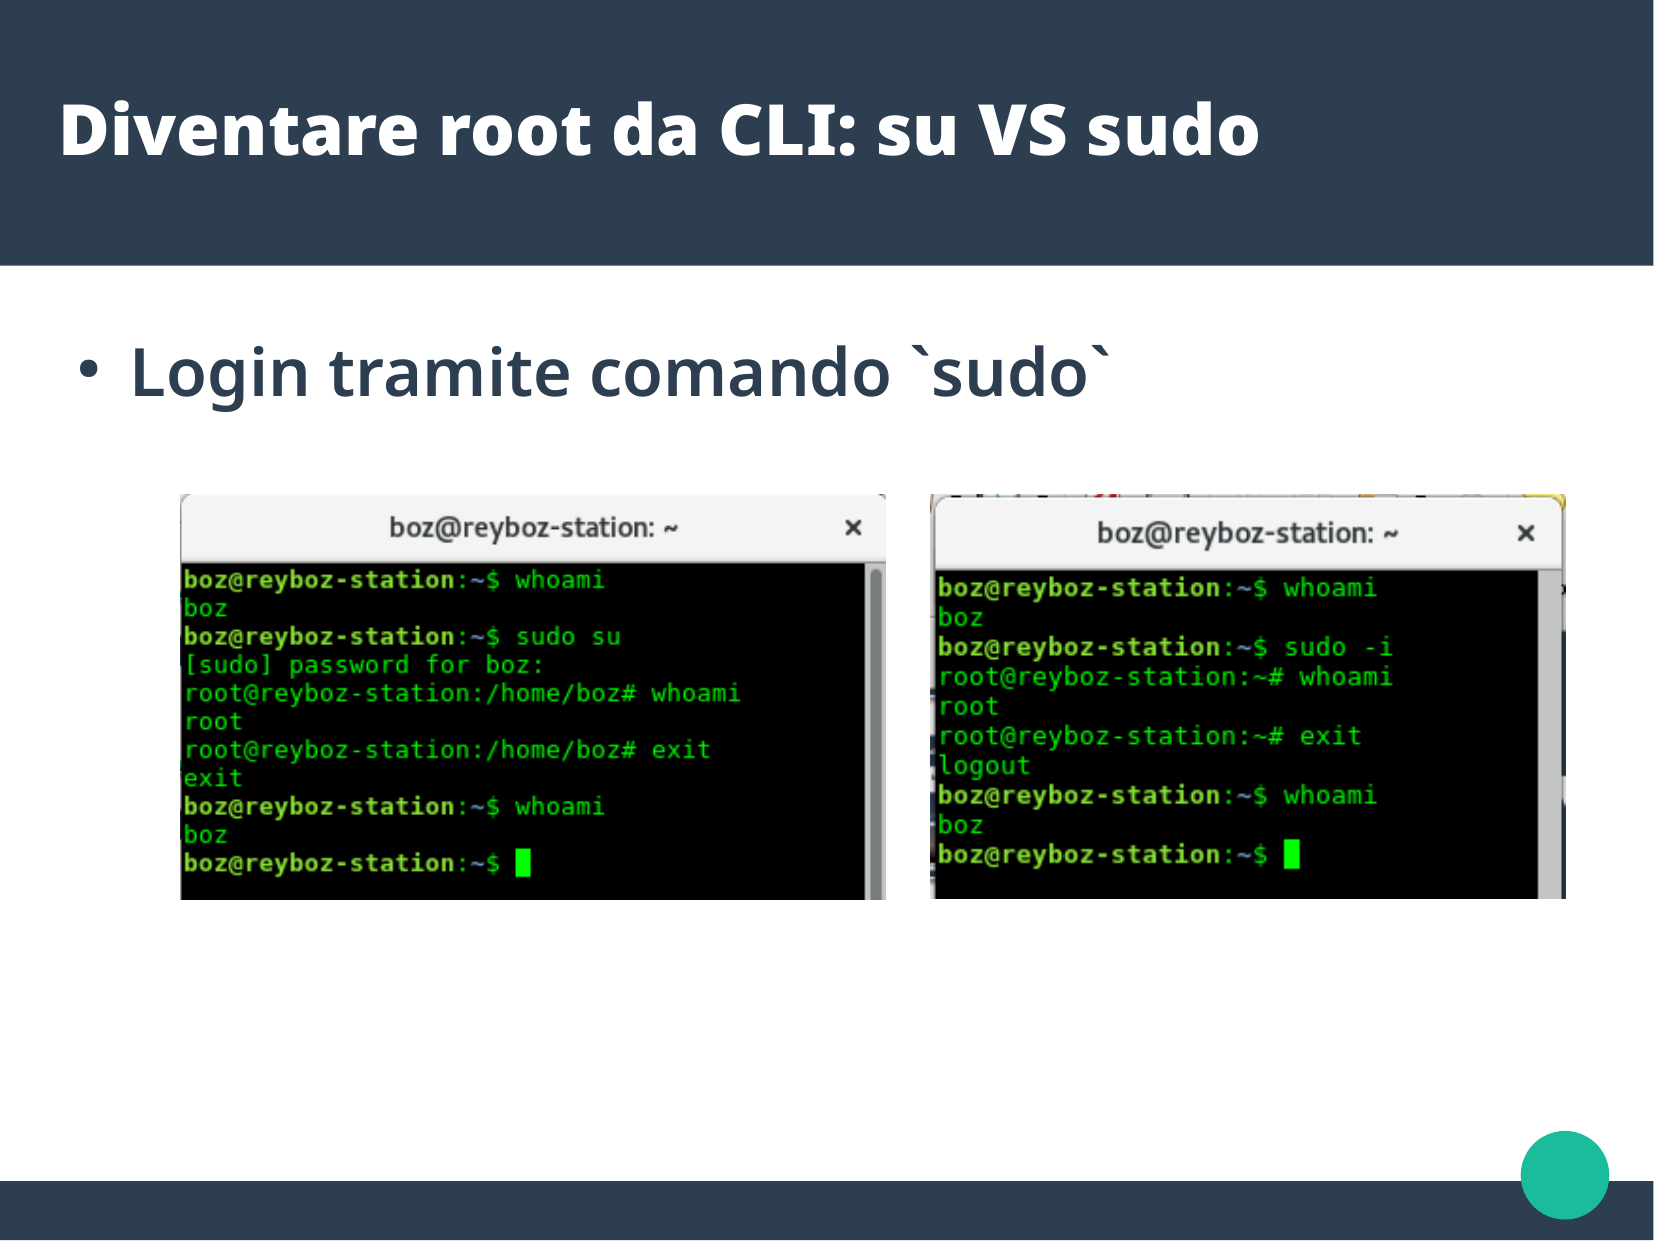

# Diventare root da CLI: su VS sudo
Login tramite comando `sudo`